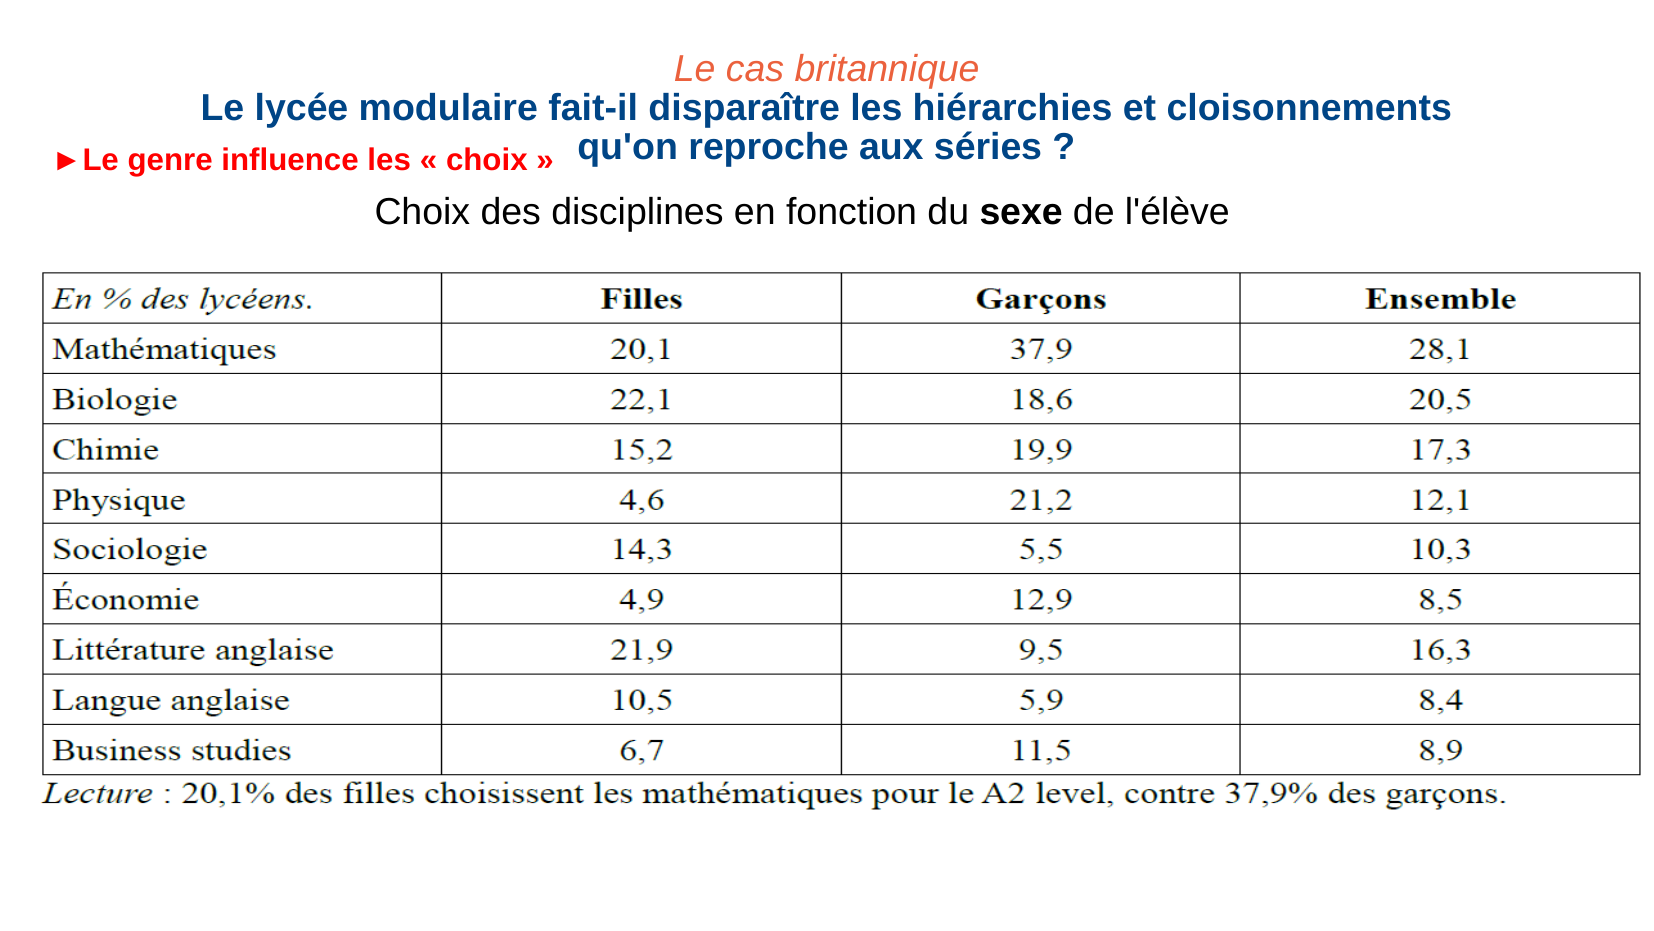

Le cas britannique
Le lycée modulaire fait-il disparaître les hiérarchies et cloisonnements
qu'on reproche aux séries ?
►Le genre influence les « choix »
Choix des disciplines en fonction du sexe de l'élève